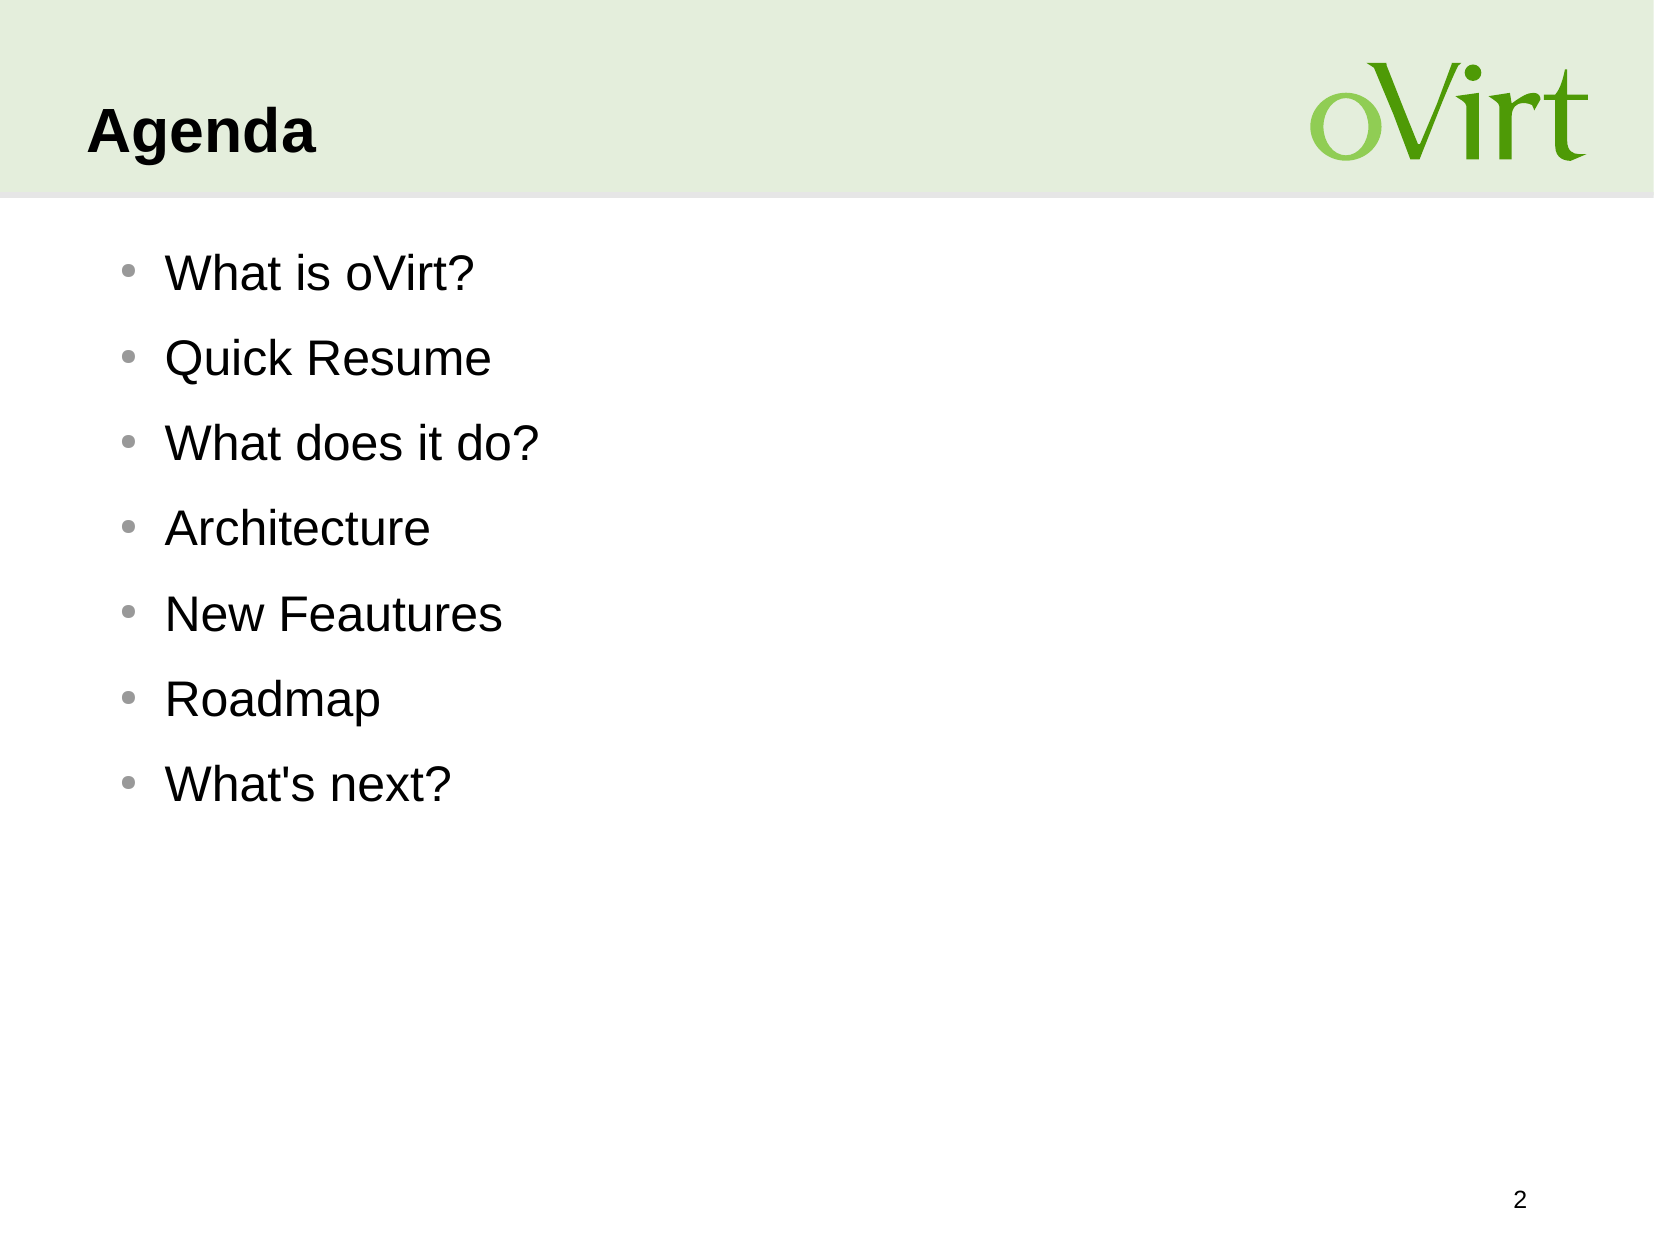

# Agenda
What is oVirt?
Quick Resume
What does it do?
Architecture
New Feautures
Roadmap
What's next?